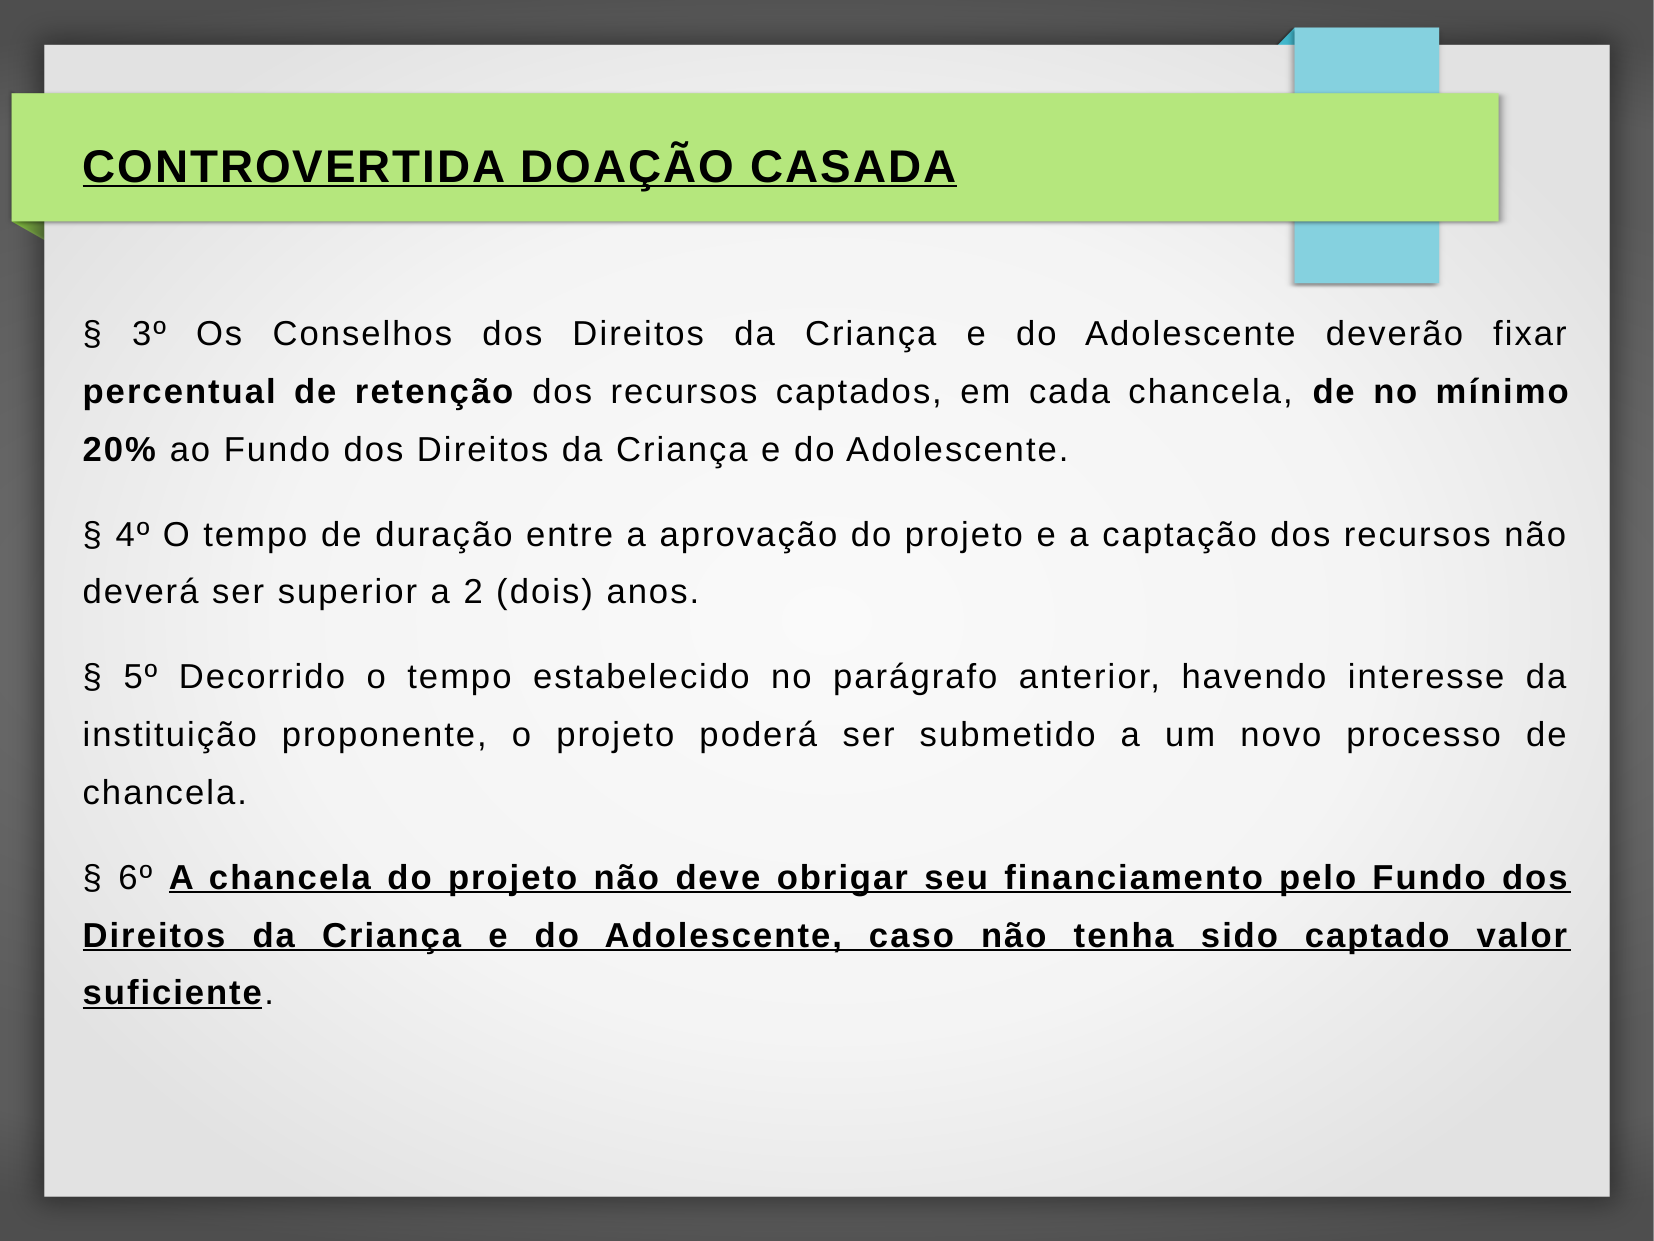

# CONTROVERTIDA DOAÇÃO CASADA
§ 3º Os Conselhos dos Direitos da Criança e do Adolescente deverão fixar percentual de retenção dos recursos captados, em cada chancela, de no mínimo 20% ao Fundo dos Direitos da Criança e do Adolescente.
§ 4º O tempo de duração entre a aprovação do projeto e a captação dos recursos não deverá ser superior a 2 (dois) anos.
§ 5º Decorrido o tempo estabelecido no parágrafo anterior, havendo interesse da instituição proponente, o projeto poderá ser submetido a um novo processo de chancela.
§ 6º A chancela do projeto não deve obrigar seu financiamento pelo Fundo dos Direitos da Criança e do Adolescente, caso não tenha sido captado valor suficiente.